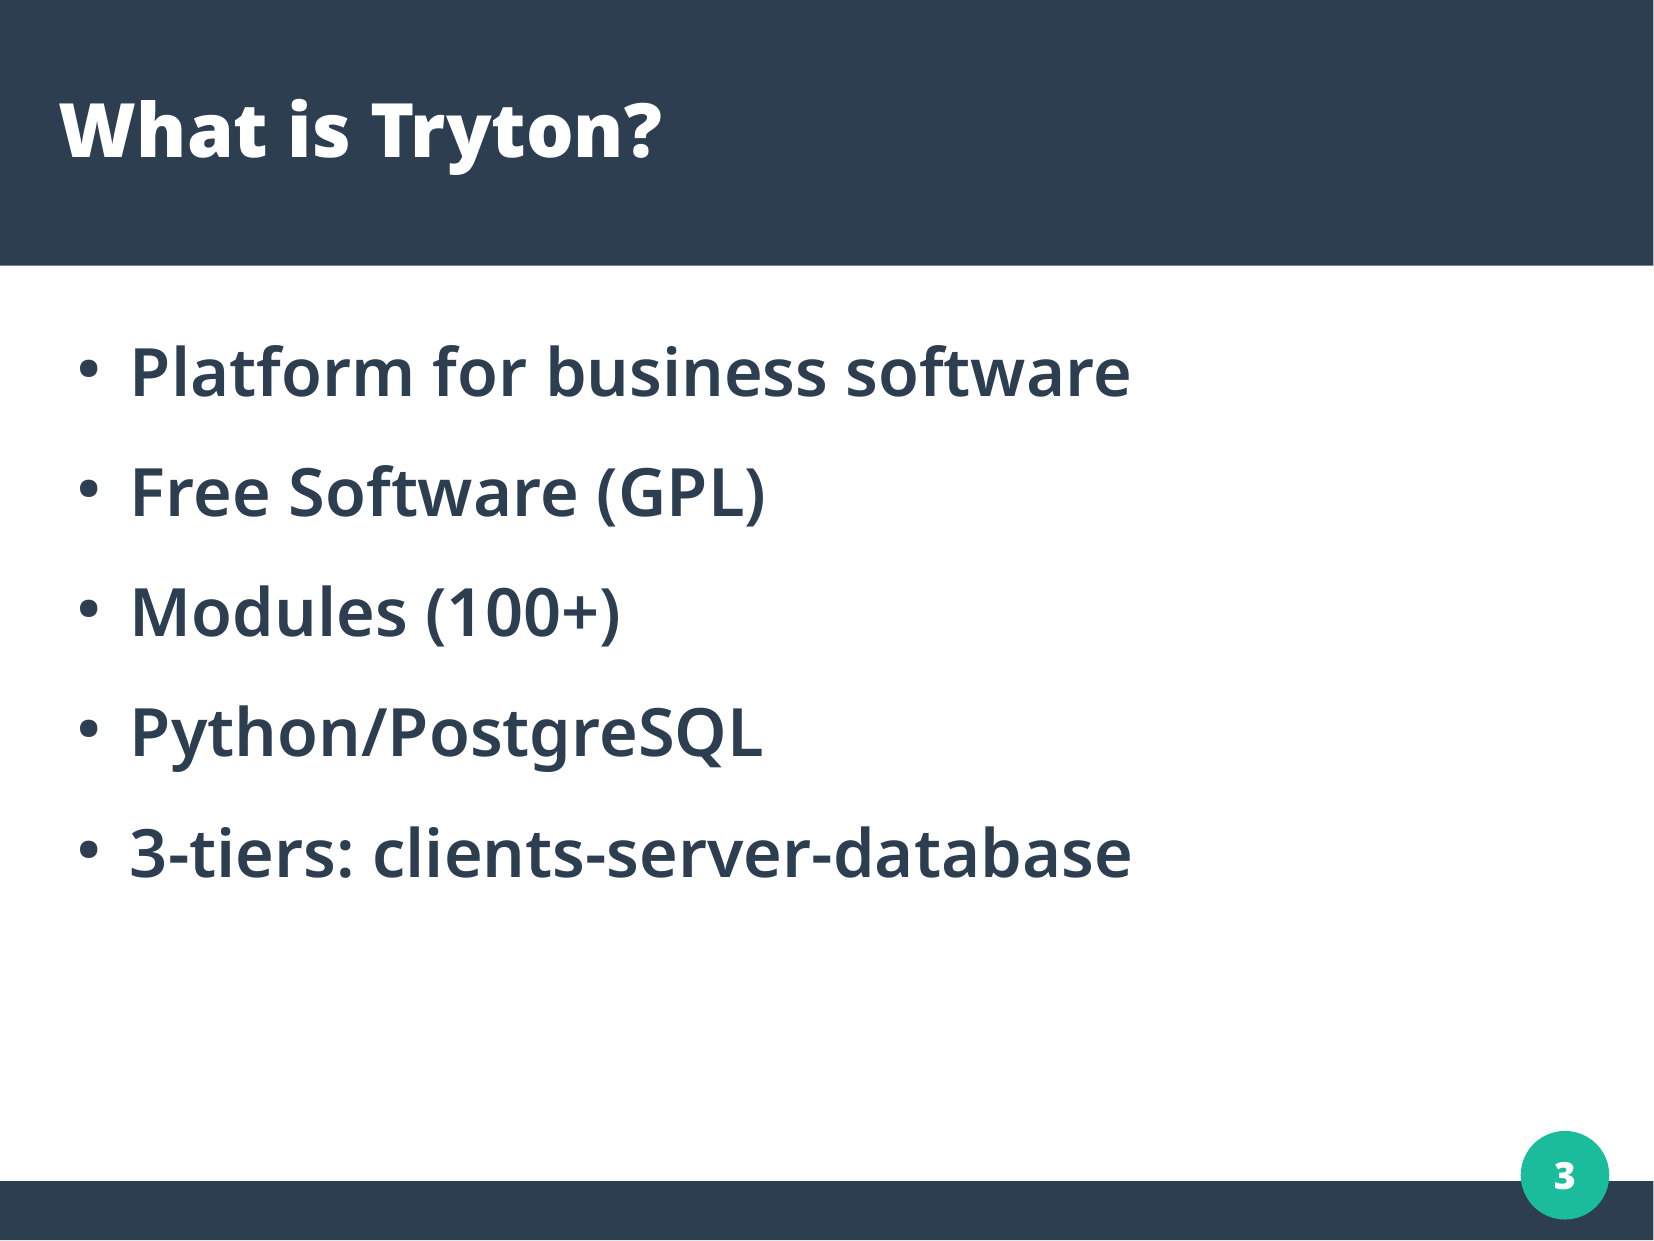

# What is Tryton?
Platform for business software
Free Software (GPL)
Modules (100+)
Python/PostgreSQL
3-tiers: clients-server-database
3